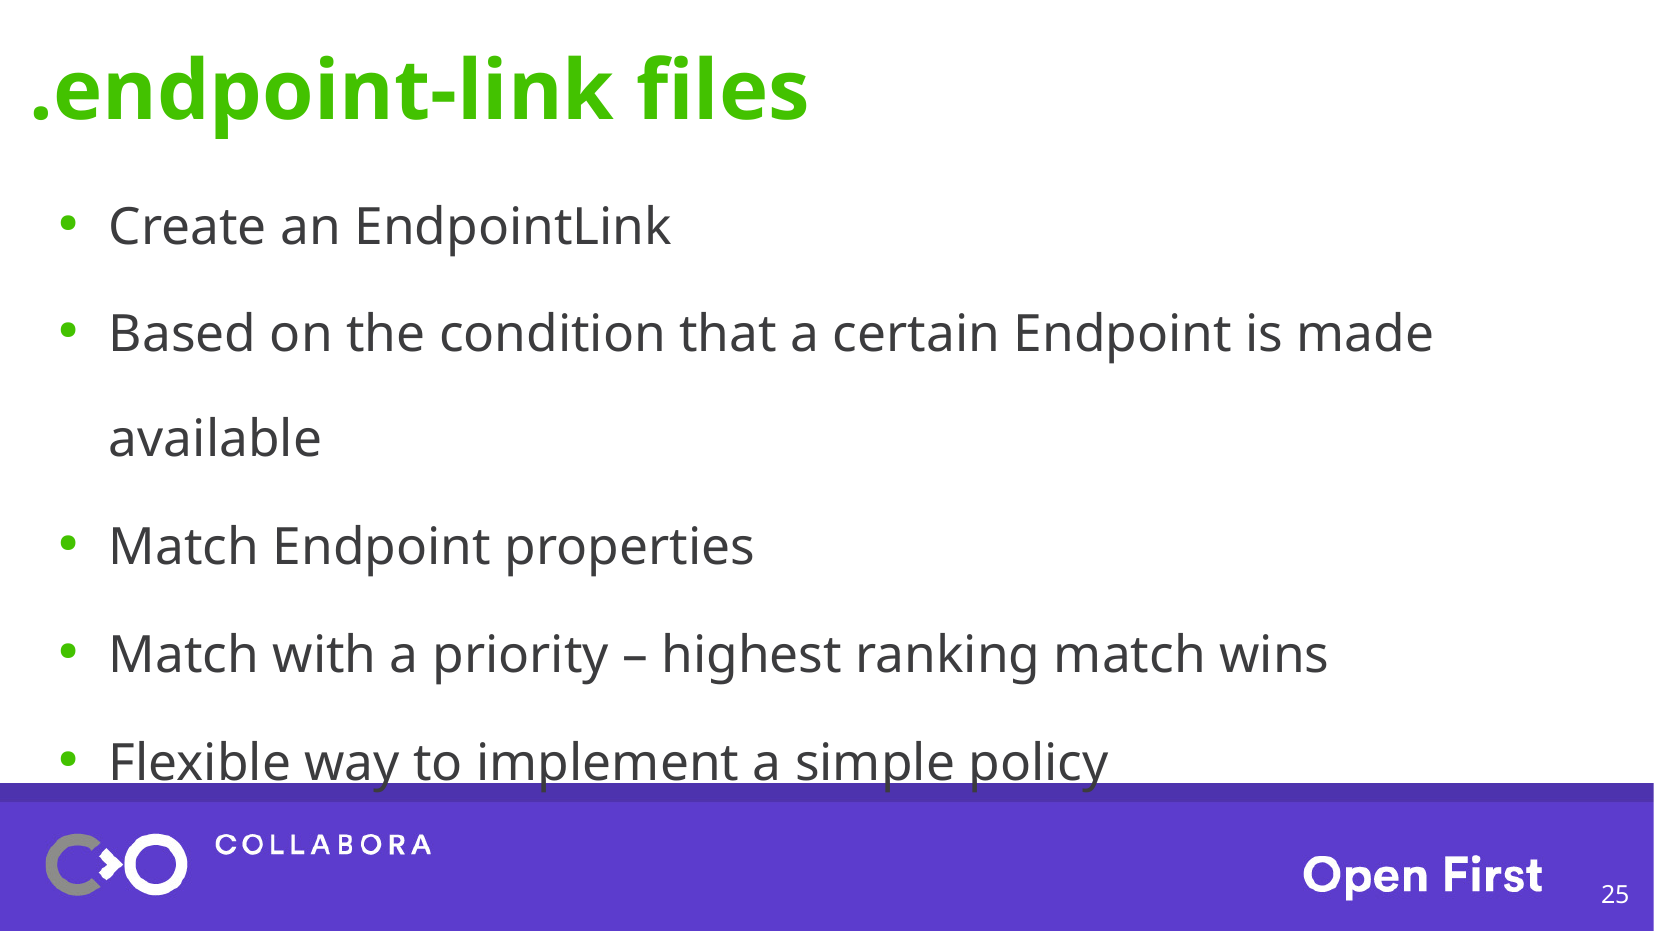

# .endpoint-link files
Create an EndpointLink
Based on the condition that a certain Endpoint is made available
Match Endpoint properties
Match with a priority – highest ranking match wins
Flexible way to implement a simple policy